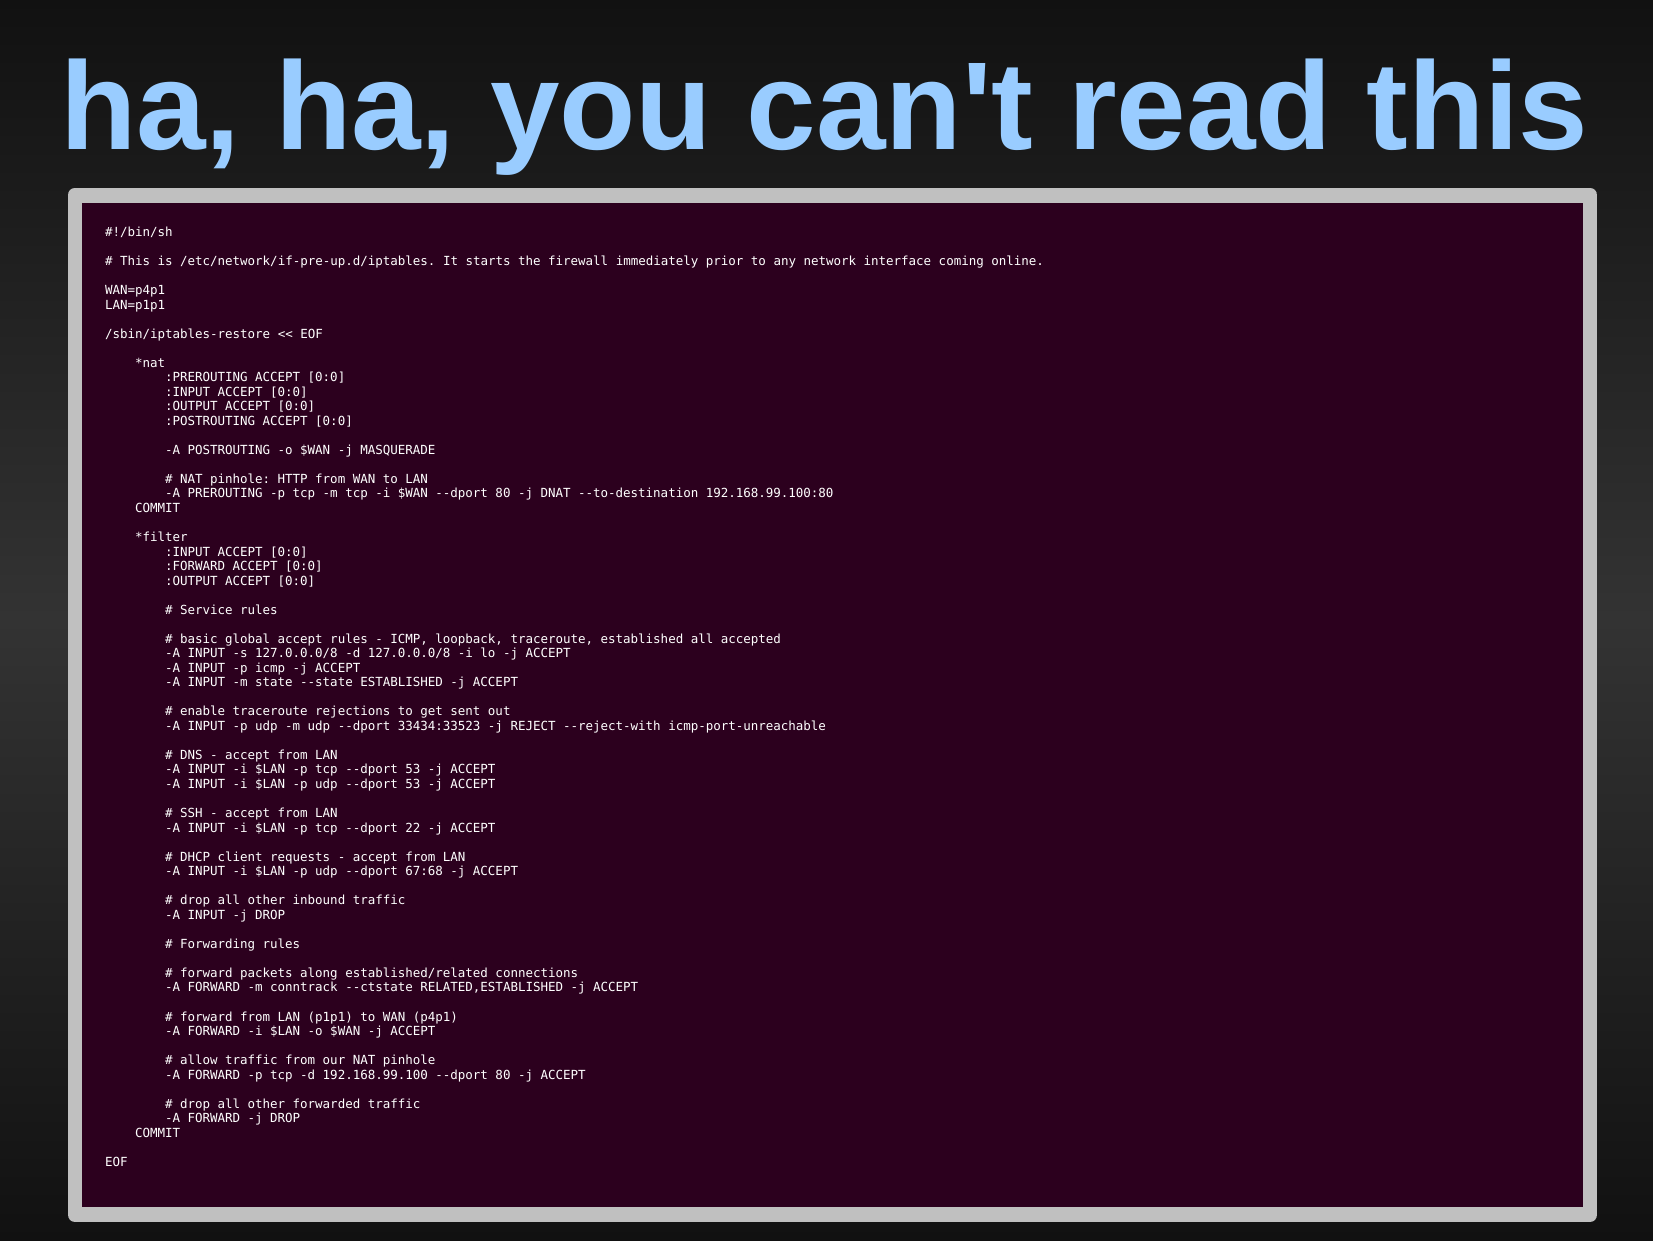

# ha, ha, you can't read this
#!/bin/sh
# This is /etc/network/if-pre-up.d/iptables. It starts the firewall immediately prior to any network interface coming online.
WAN=p4p1
LAN=p1p1
/sbin/iptables-restore << EOF
 *nat
 :PREROUTING ACCEPT [0:0]
 :INPUT ACCEPT [0:0]
 :OUTPUT ACCEPT [0:0]
 :POSTROUTING ACCEPT [0:0]
 -A POSTROUTING -o $WAN -j MASQUERADE
 # NAT pinhole: HTTP from WAN to LAN
 -A PREROUTING -p tcp -m tcp -i $WAN --dport 80 -j DNAT --to-destination 192.168.99.100:80
 COMMIT
 *filter
 :INPUT ACCEPT [0:0]
 :FORWARD ACCEPT [0:0]
 :OUTPUT ACCEPT [0:0]
 # Service rules
 # basic global accept rules - ICMP, loopback, traceroute, established all accepted
 -A INPUT -s 127.0.0.0/8 -d 127.0.0.0/8 -i lo -j ACCEPT
 -A INPUT -p icmp -j ACCEPT
 -A INPUT -m state --state ESTABLISHED -j ACCEPT
 # enable traceroute rejections to get sent out
 -A INPUT -p udp -m udp --dport 33434:33523 -j REJECT --reject-with icmp-port-unreachable
 # DNS - accept from LAN
 -A INPUT -i $LAN -p tcp --dport 53 -j ACCEPT
 -A INPUT -i $LAN -p udp --dport 53 -j ACCEPT
 # SSH - accept from LAN
 -A INPUT -i $LAN -p tcp --dport 22 -j ACCEPT
 # DHCP client requests - accept from LAN
 -A INPUT -i $LAN -p udp --dport 67:68 -j ACCEPT
 # drop all other inbound traffic
 -A INPUT -j DROP
 # Forwarding rules
 # forward packets along established/related connections
 -A FORWARD -m conntrack --ctstate RELATED,ESTABLISHED -j ACCEPT
 # forward from LAN (p1p1) to WAN (p4p1)
 -A FORWARD -i $LAN -o $WAN -j ACCEPT
 # allow traffic from our NAT pinhole
 -A FORWARD -p tcp -d 192.168.99.100 --dport 80 -j ACCEPT
 # drop all other forwarded traffic
 -A FORWARD -j DROP
 COMMIT
EOF